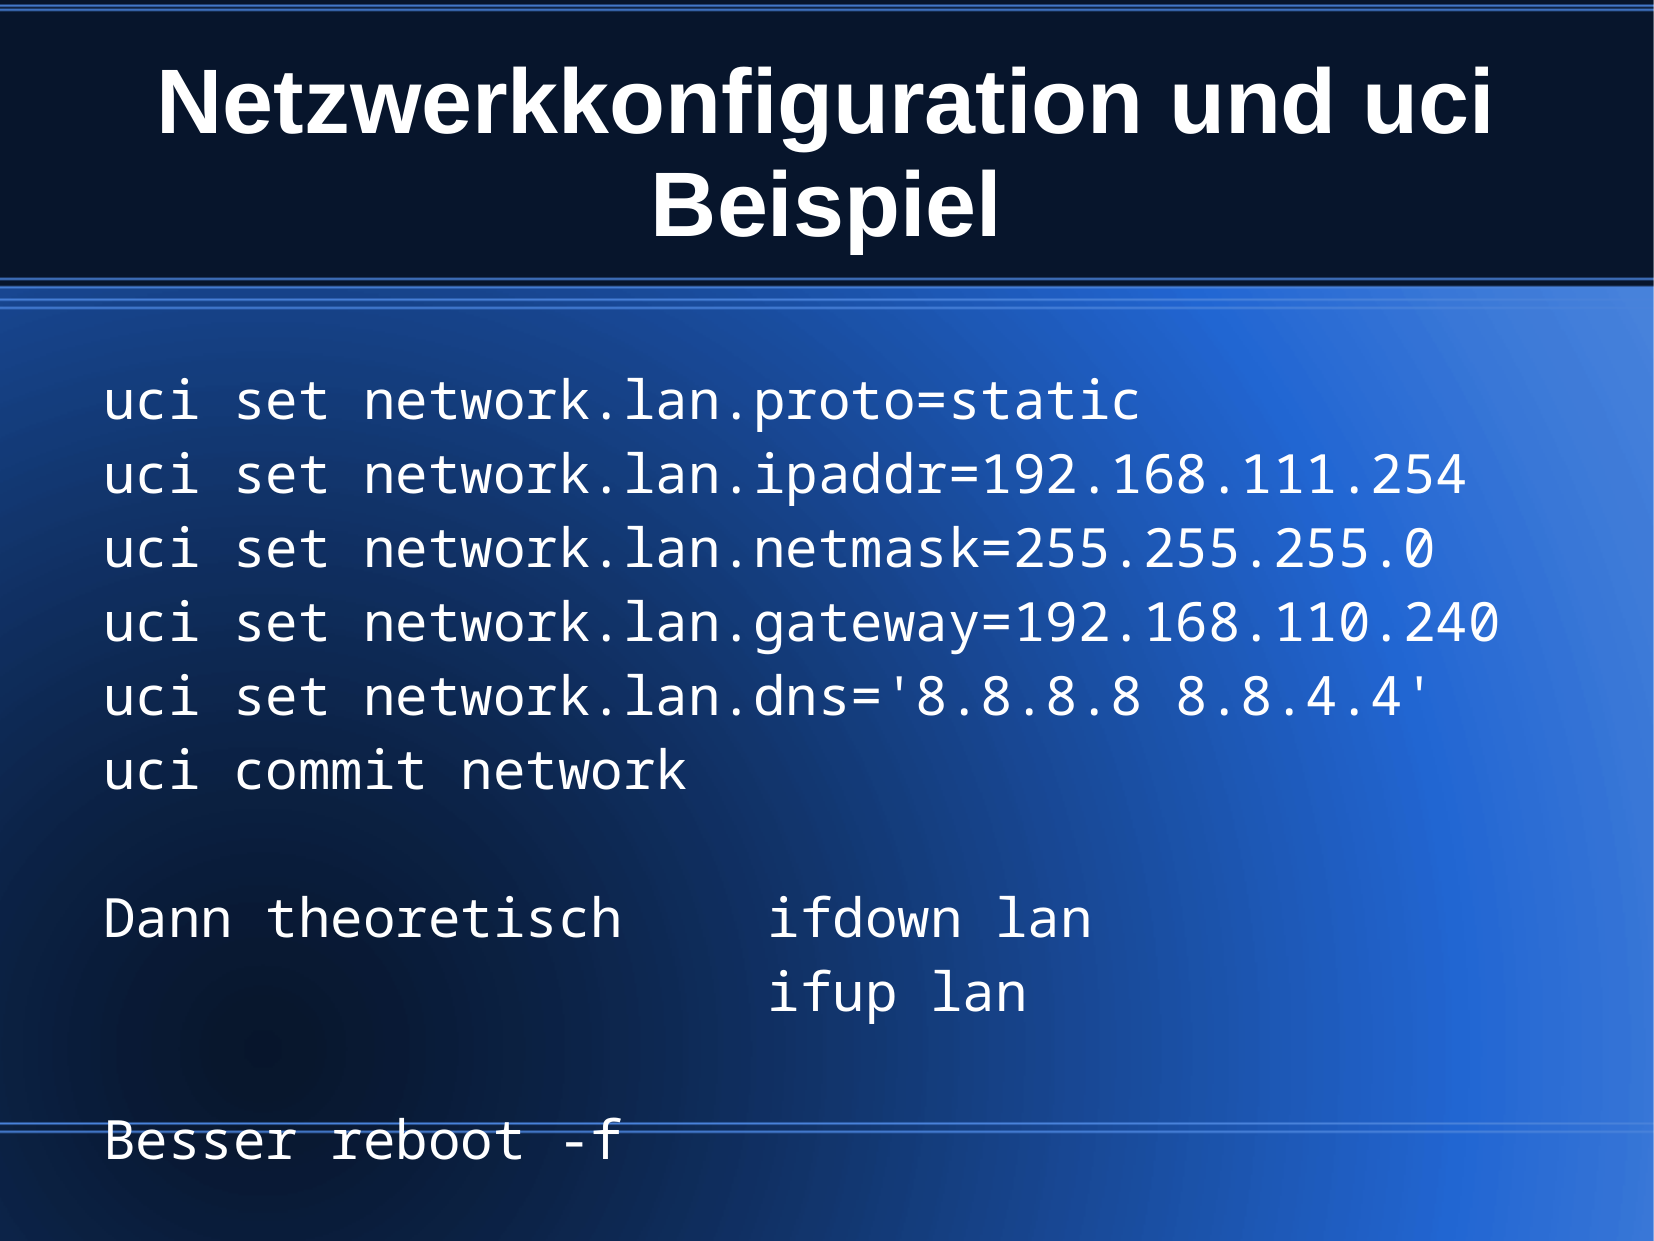

# Netzwerkkonfiguration und uci Beispiel
uci set network.lan.proto=static
uci set network.lan.ipaddr=192.168.111.254
uci set network.lan.netmask=255.255.255.0
uci set network.lan.gateway=192.168.110.240
uci set network.lan.dns='8.8.8.8 8.8.4.4'
uci commit network
Dann theoretisch		ifdown lan
									ifup lan
Besser reboot -f